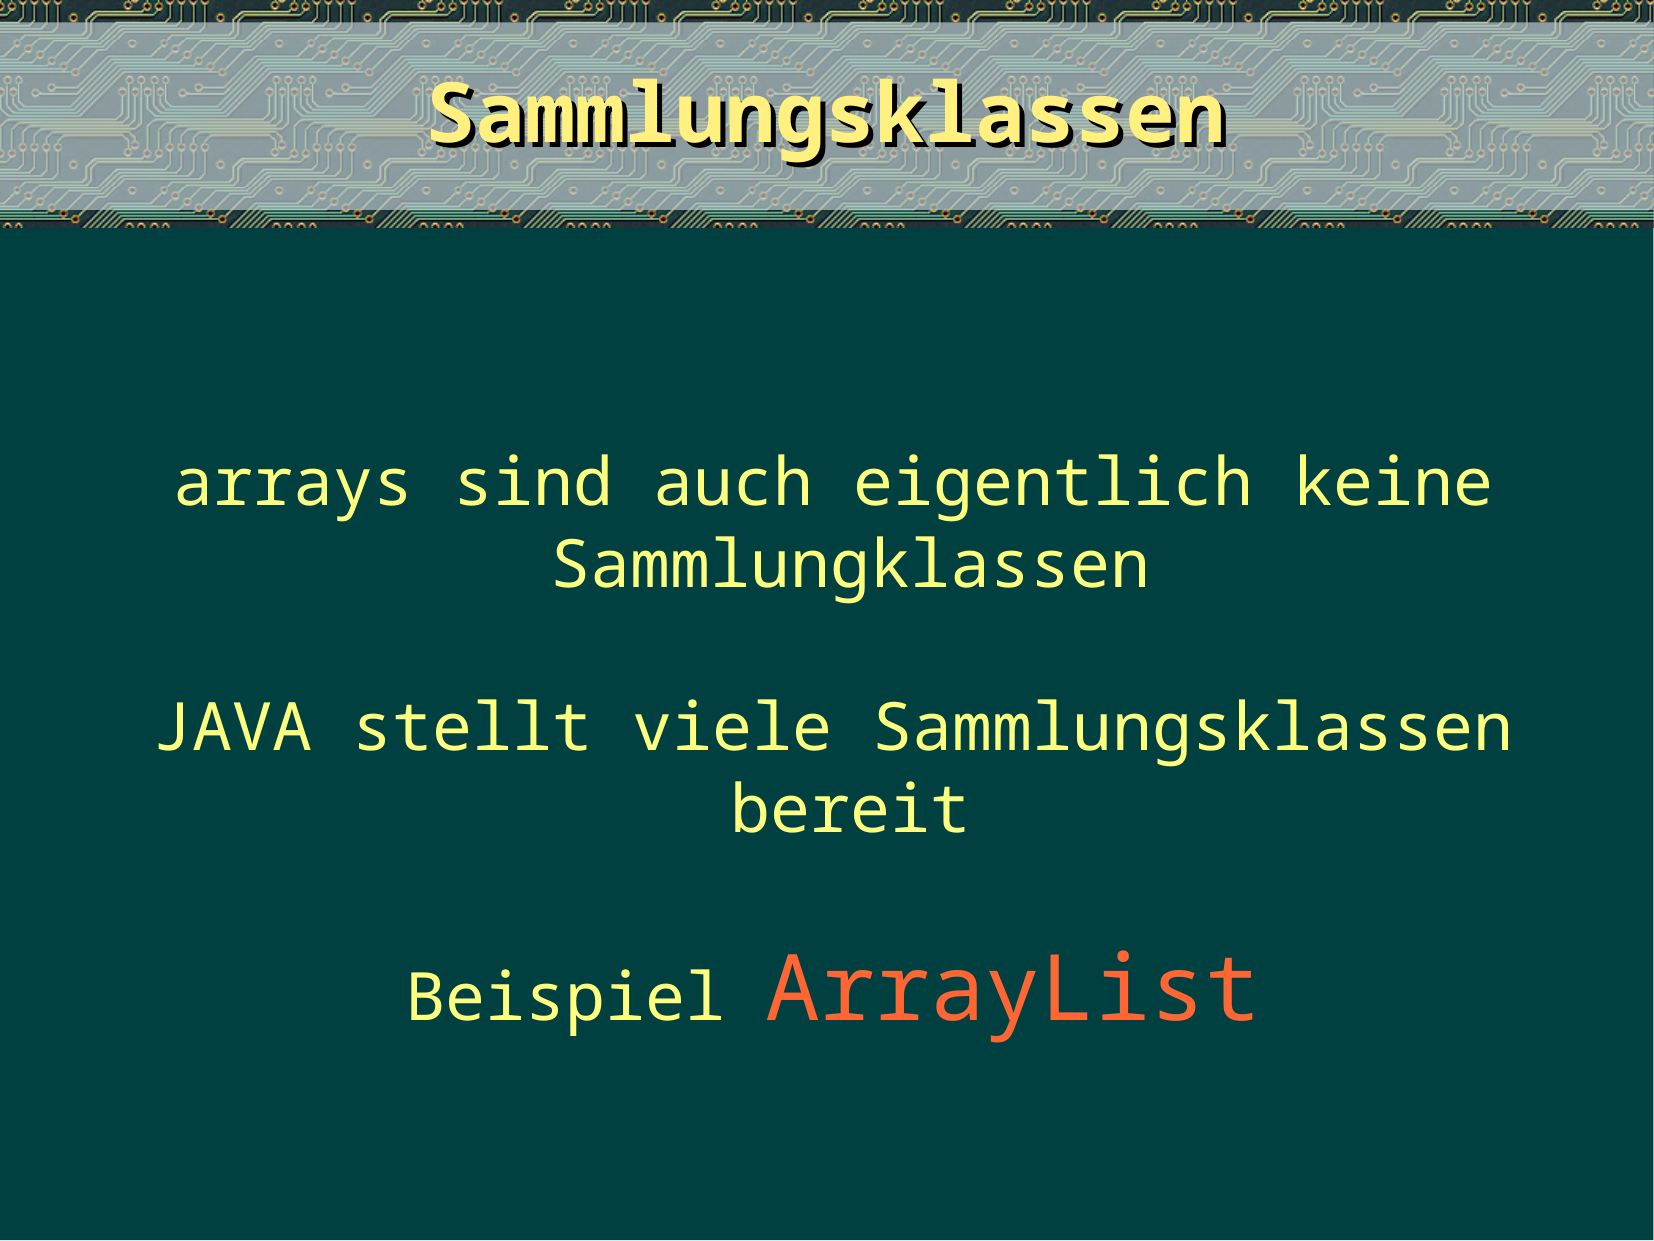

# Sammlungsklassen
arrays sind auch eigentlich keine Sammlungklassen
JAVA stellt viele Sammlungsklassen bereit
Beispiel ArrayList